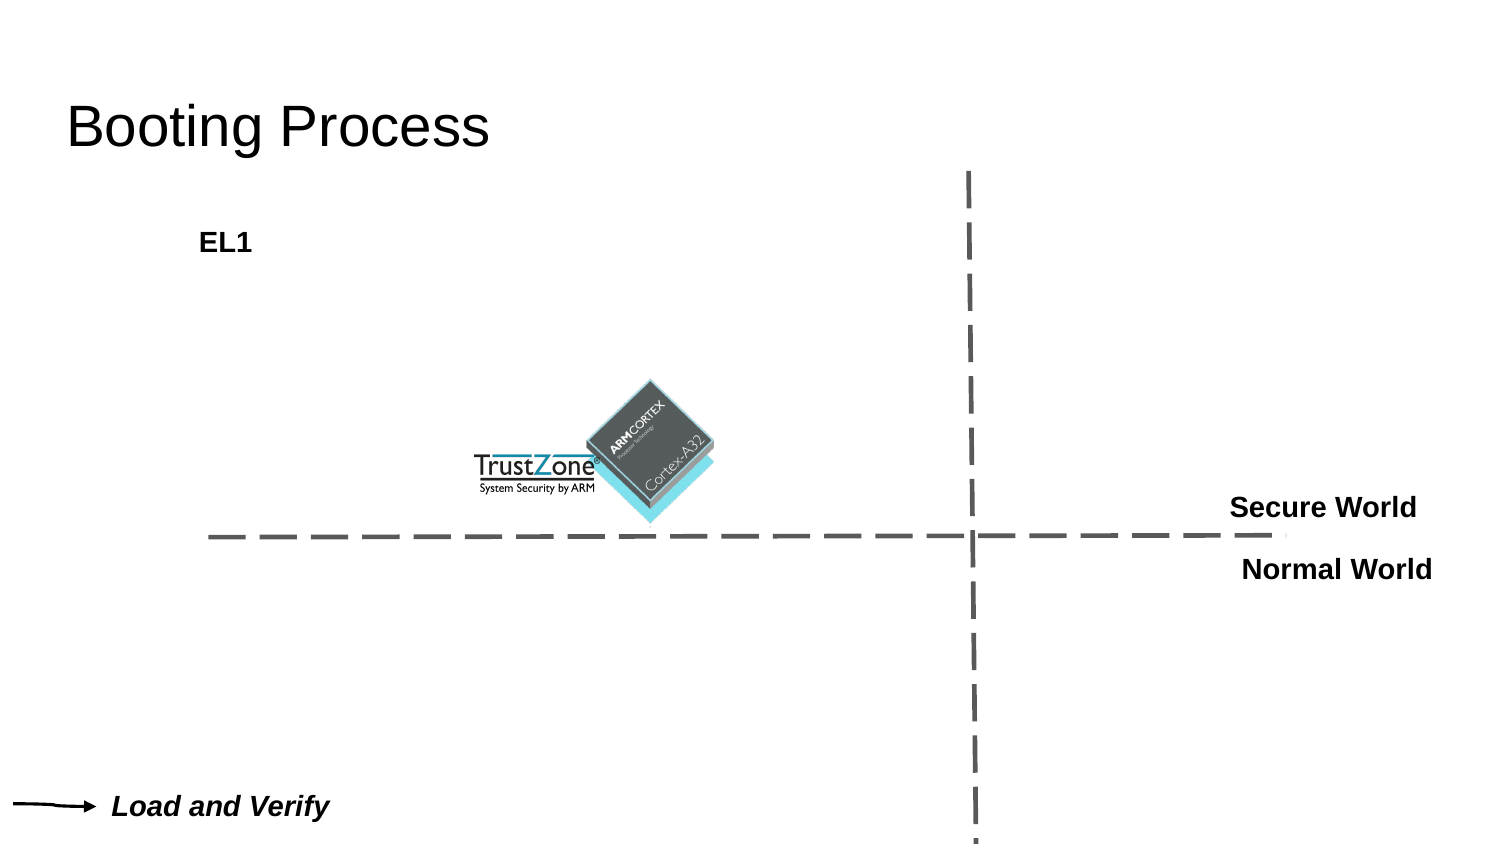

# Booting Process
EL1
Secure World
Normal World
Load and Verify